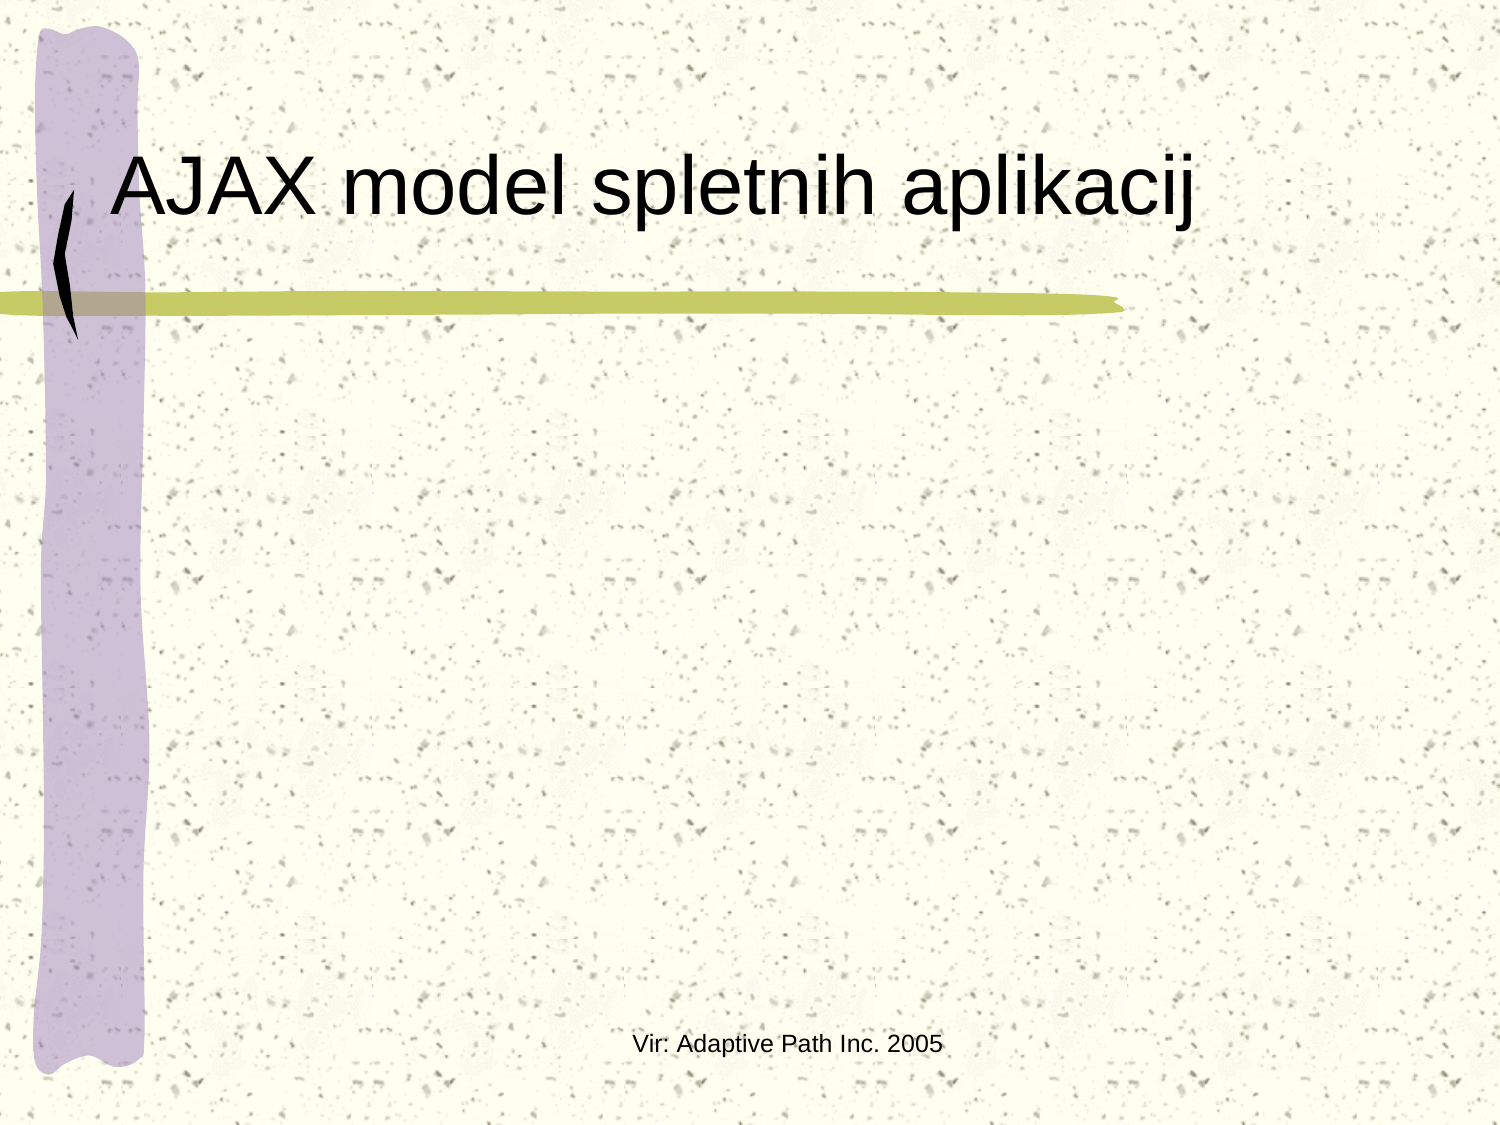

# AJAX model spletnih aplikacij
Vir: Adaptive Path Inc. 2005